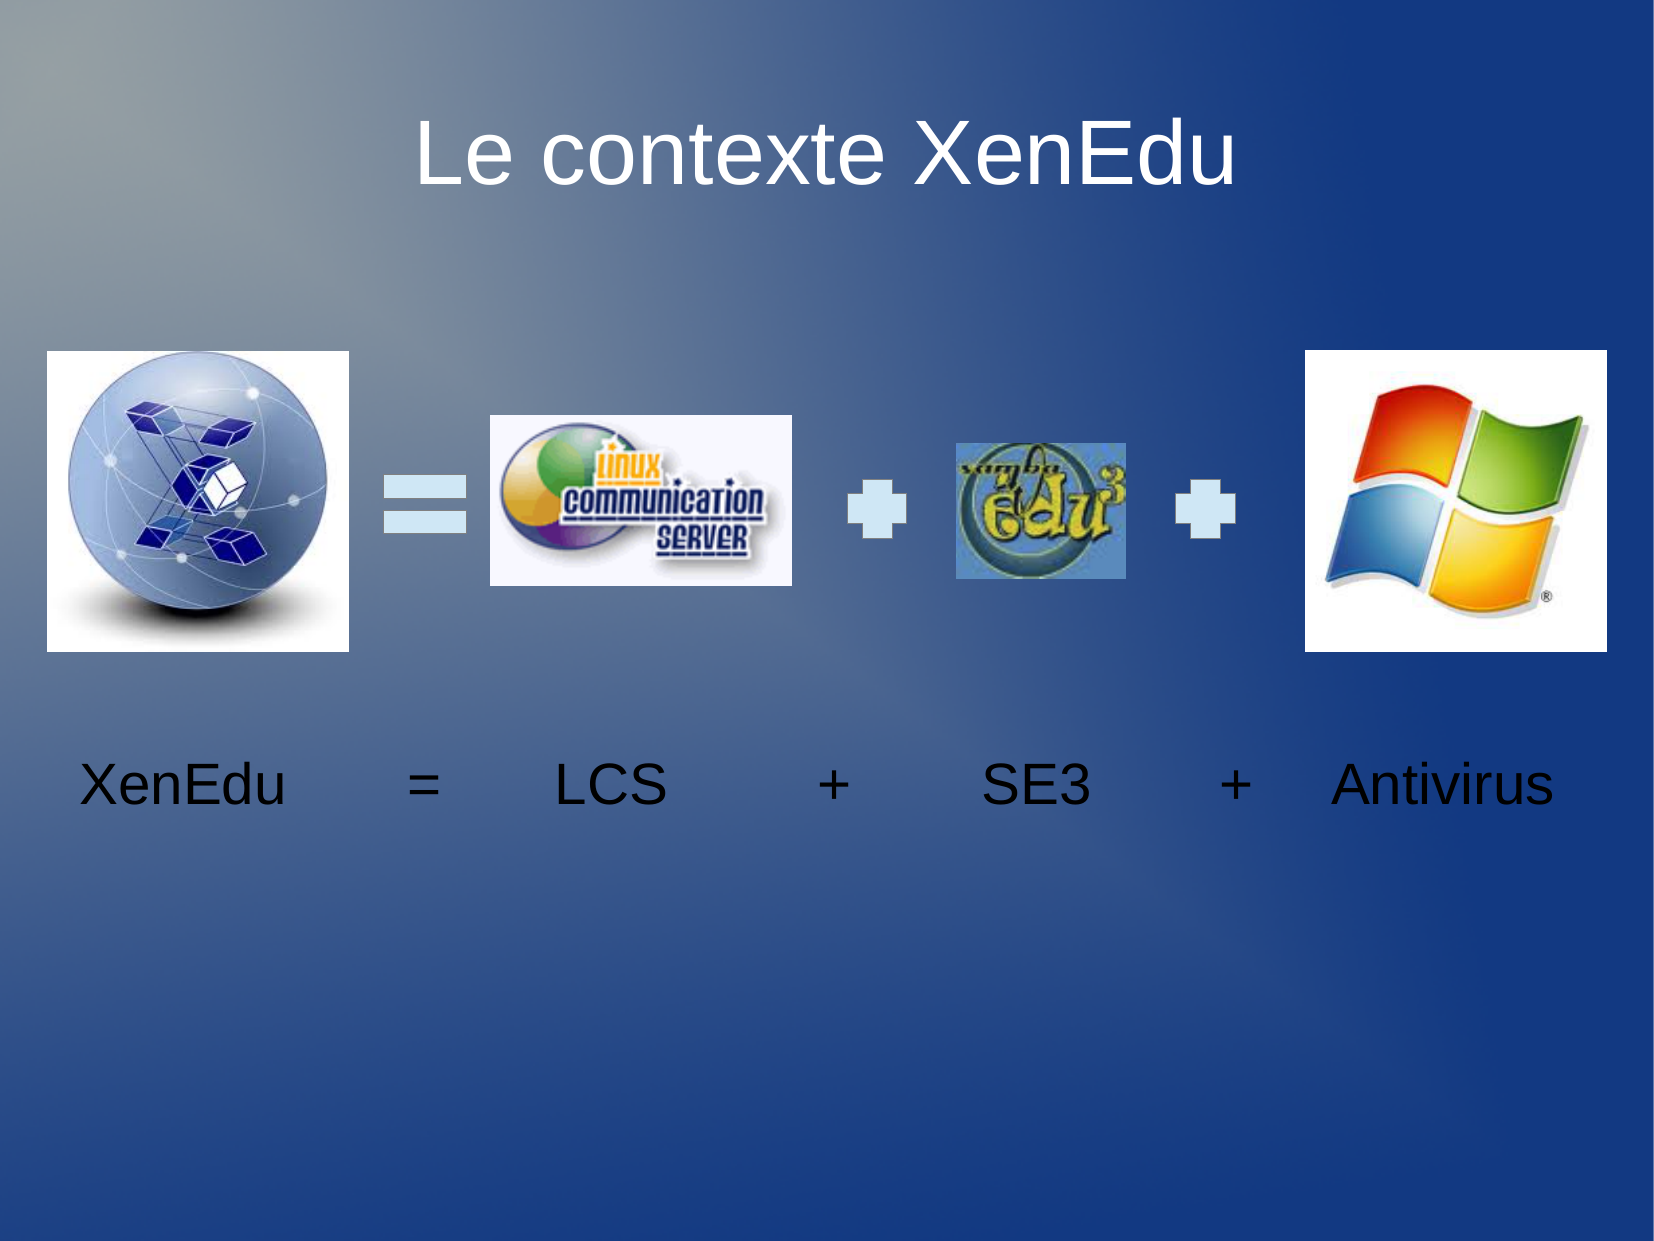

# Le contexte XenEdu
XenEdu 	 =		 LCS			+ 		 SE3		 + Antivirus